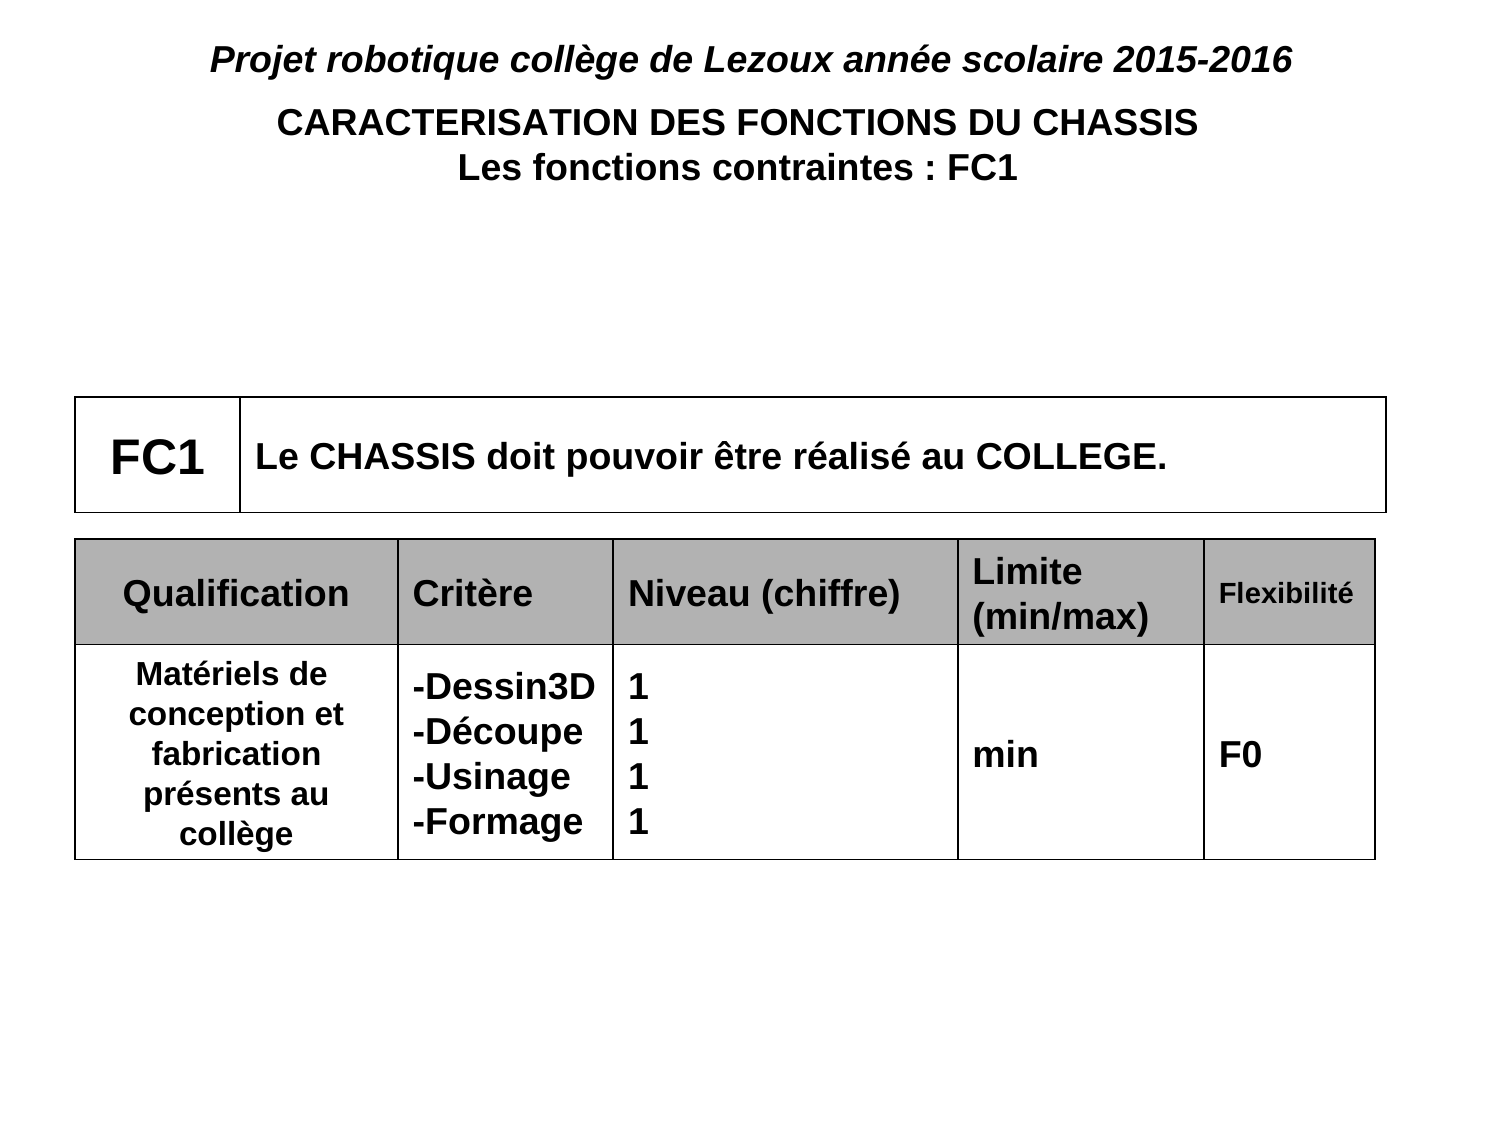

Projet robotique collège de Lezoux année scolaire 2015-2016
# CARACTERISATION DES FONCTIONS DU CHASSIS Les fonctions contraintes : FC1
| FC1 | Le CHASSIS doit pouvoir être réalisé au COLLEGE. |
| --- | --- |
| Qualification | Critère | Niveau (chiffre) | Limite (min/max) | Flexibilité |
| --- | --- | --- | --- | --- |
| Matériels de conception et fabrication présents au collège | -Dessin3D -Découpe -Usinage -Formage | 1 1 1 1 | min | F0 |